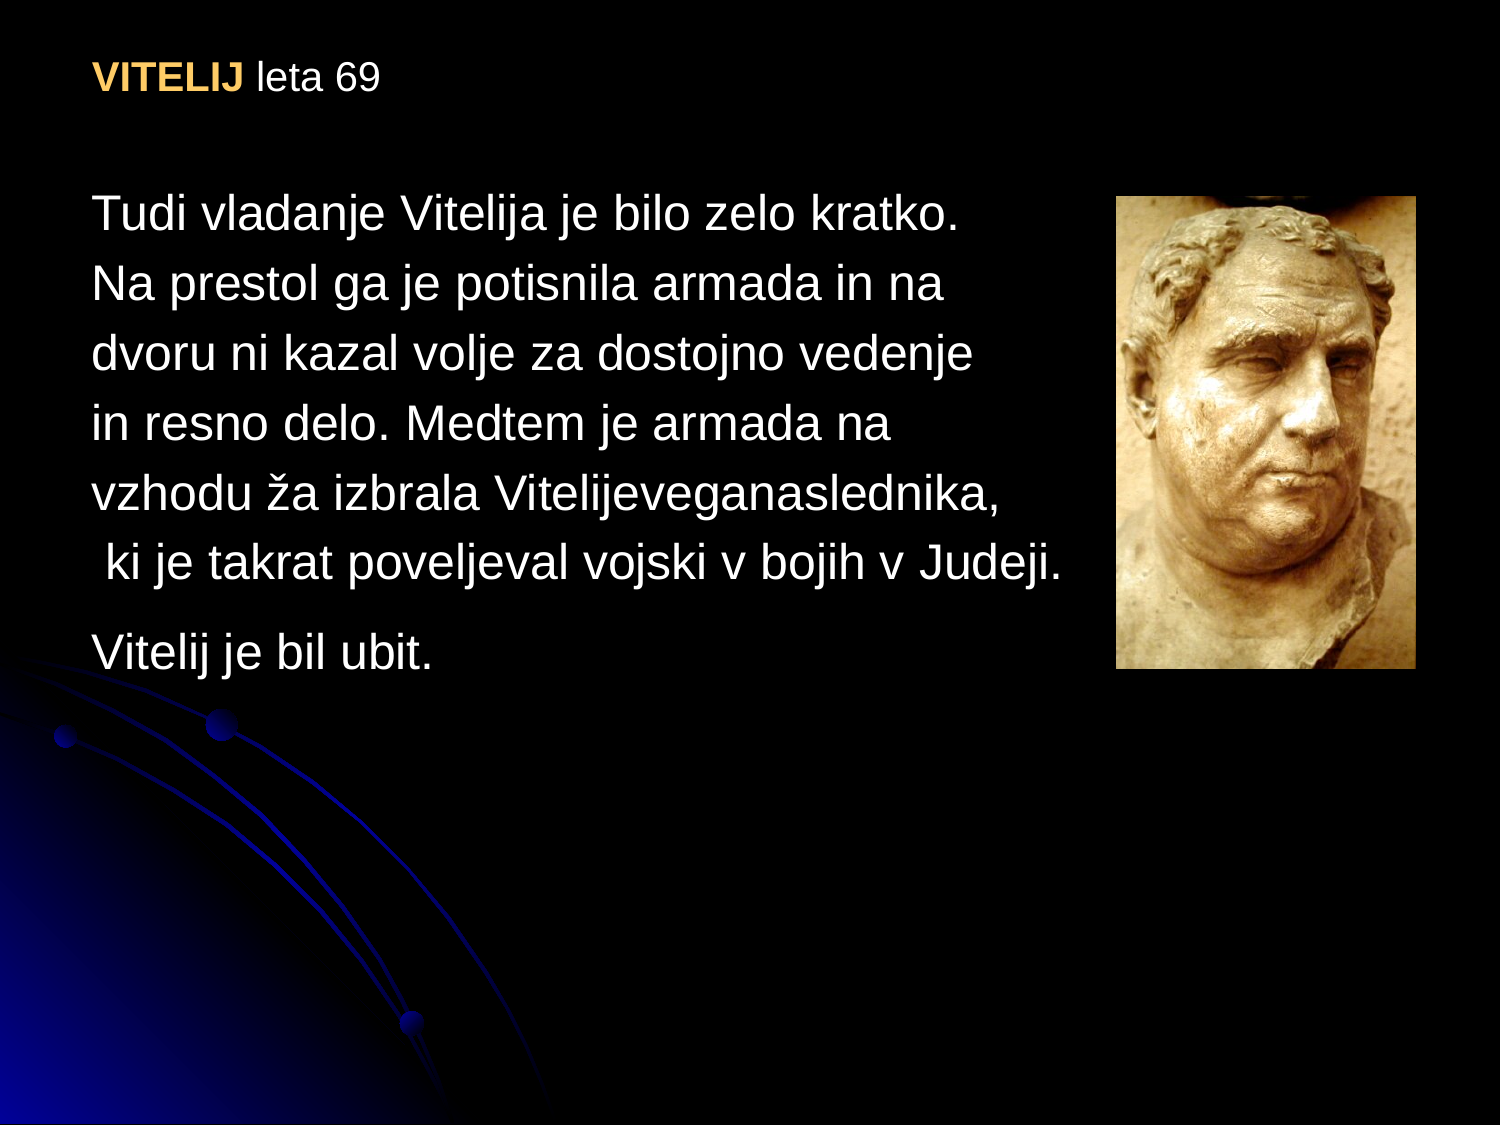

# VITELIJ leta 69
Tudi vladanje Vitelija je bilo zelo kratko.
Na prestol ga je potisnila armada in na
dvoru ni kazal volje za dostojno vedenje
in resno delo. Medtem je armada na
vzhodu ža izbrala Vitelijeveganaslednika,
 ki je takrat poveljeval vojski v bojih v Judeji.
Vitelij je bil ubit.